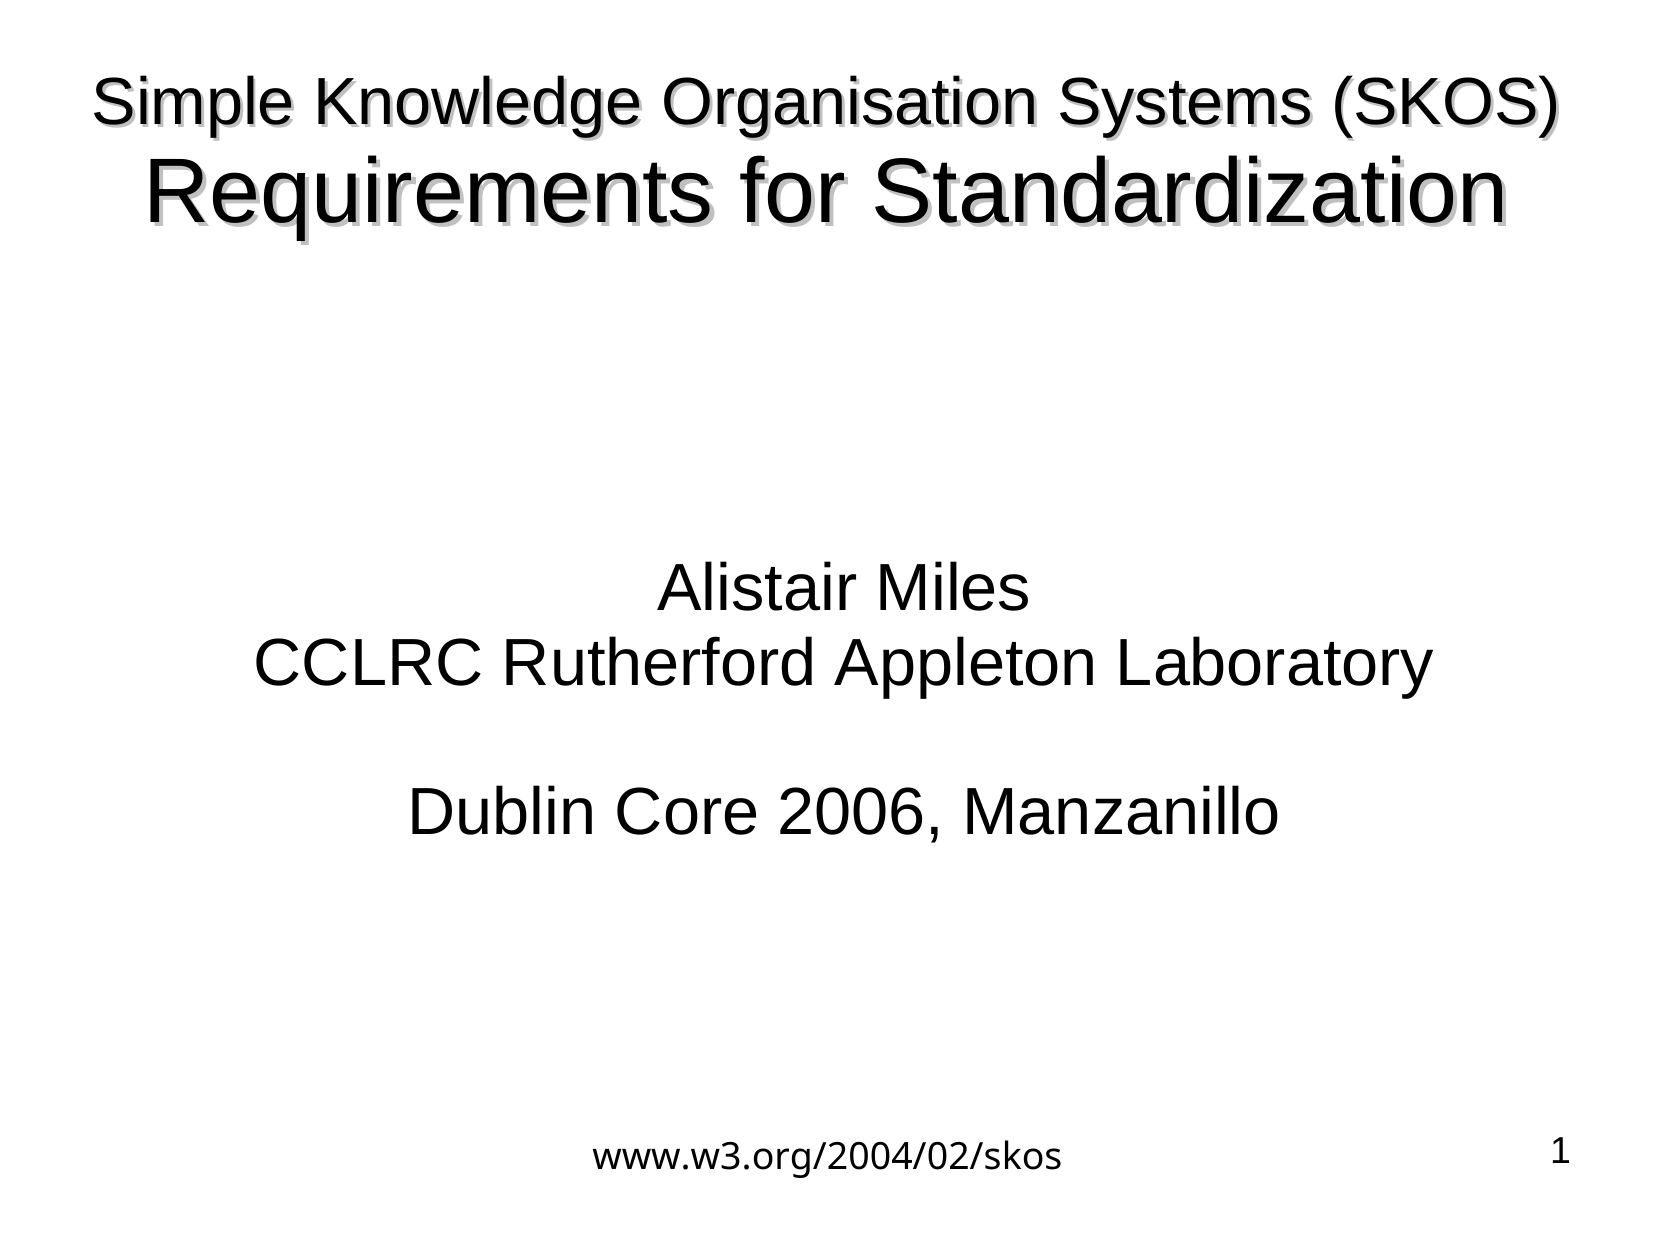

# Simple Knowledge Organisation Systems (SKOS) Requirements for Standardization
Alistair Miles
CCLRC Rutherford Appleton Laboratory
Dublin Core 2006, Manzanillo
www.w3.org/2004/02/skos
1